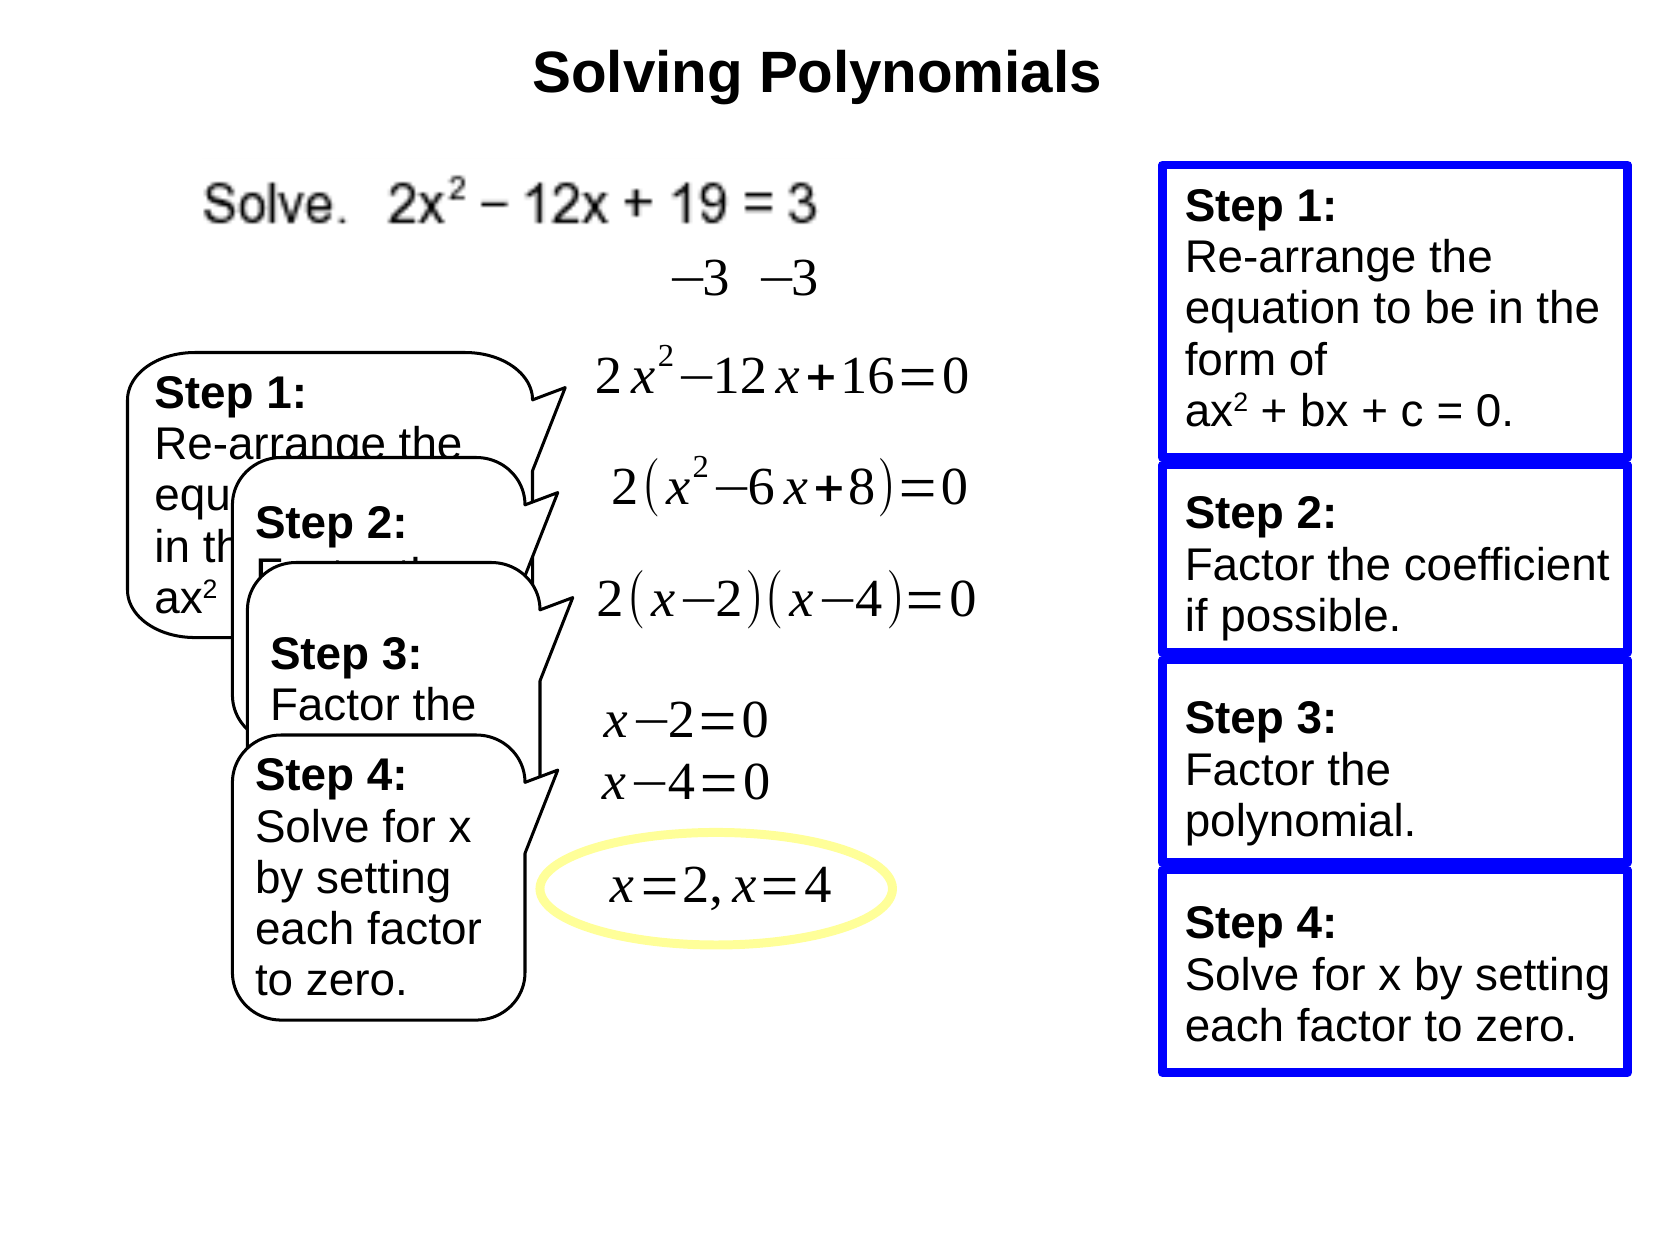

Solving Polynomials
Step 1:
Re-arrange the equation to be in the form of
ax2 + bx + c = 0.
Step 2:
Factor the coefficient if possible.
Step 3:
Factor the polynomial.
Step 4:
Solve for x by setting each factor to zero.
Step 1:
Re-arrange the
equation to be
in the form of
ax2 + bx + c = 0.
Step 2:
Factor the
coefficient if
possible.
Step 3:
Factor the
polynomial.
Step 4:
Solve for x
by setting
each factor
to zero.